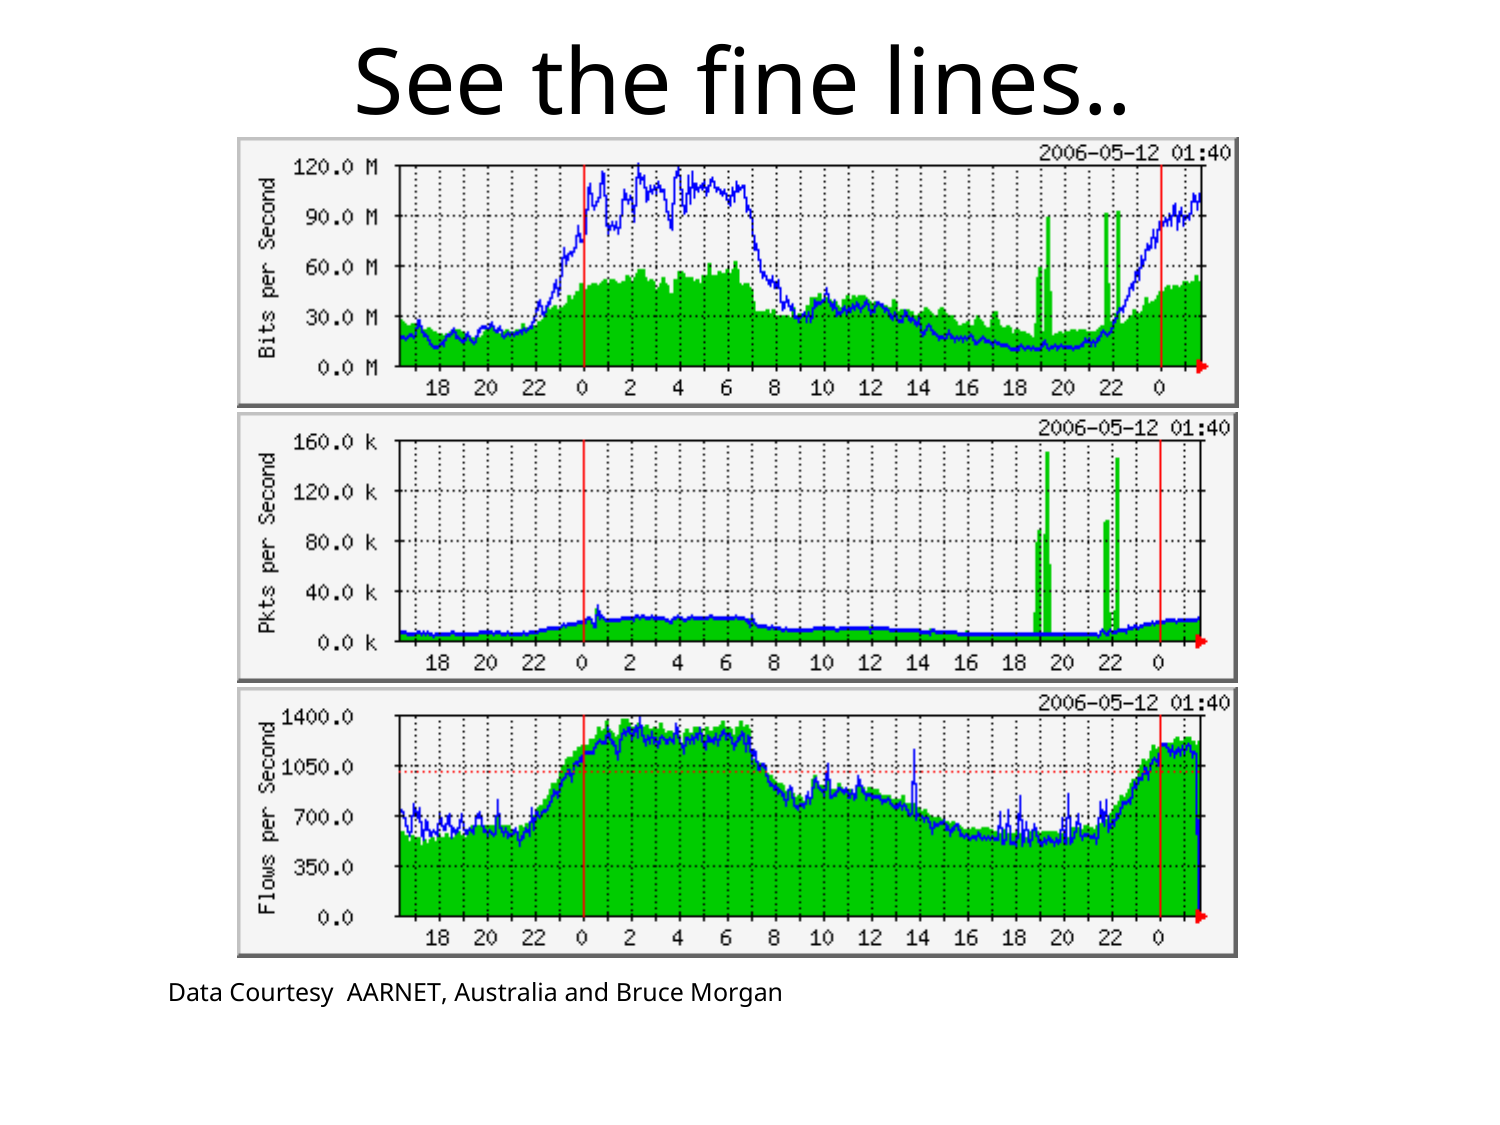

# See the fine lines..
Data Courtesy AARNET, Australia and Bruce Morgan